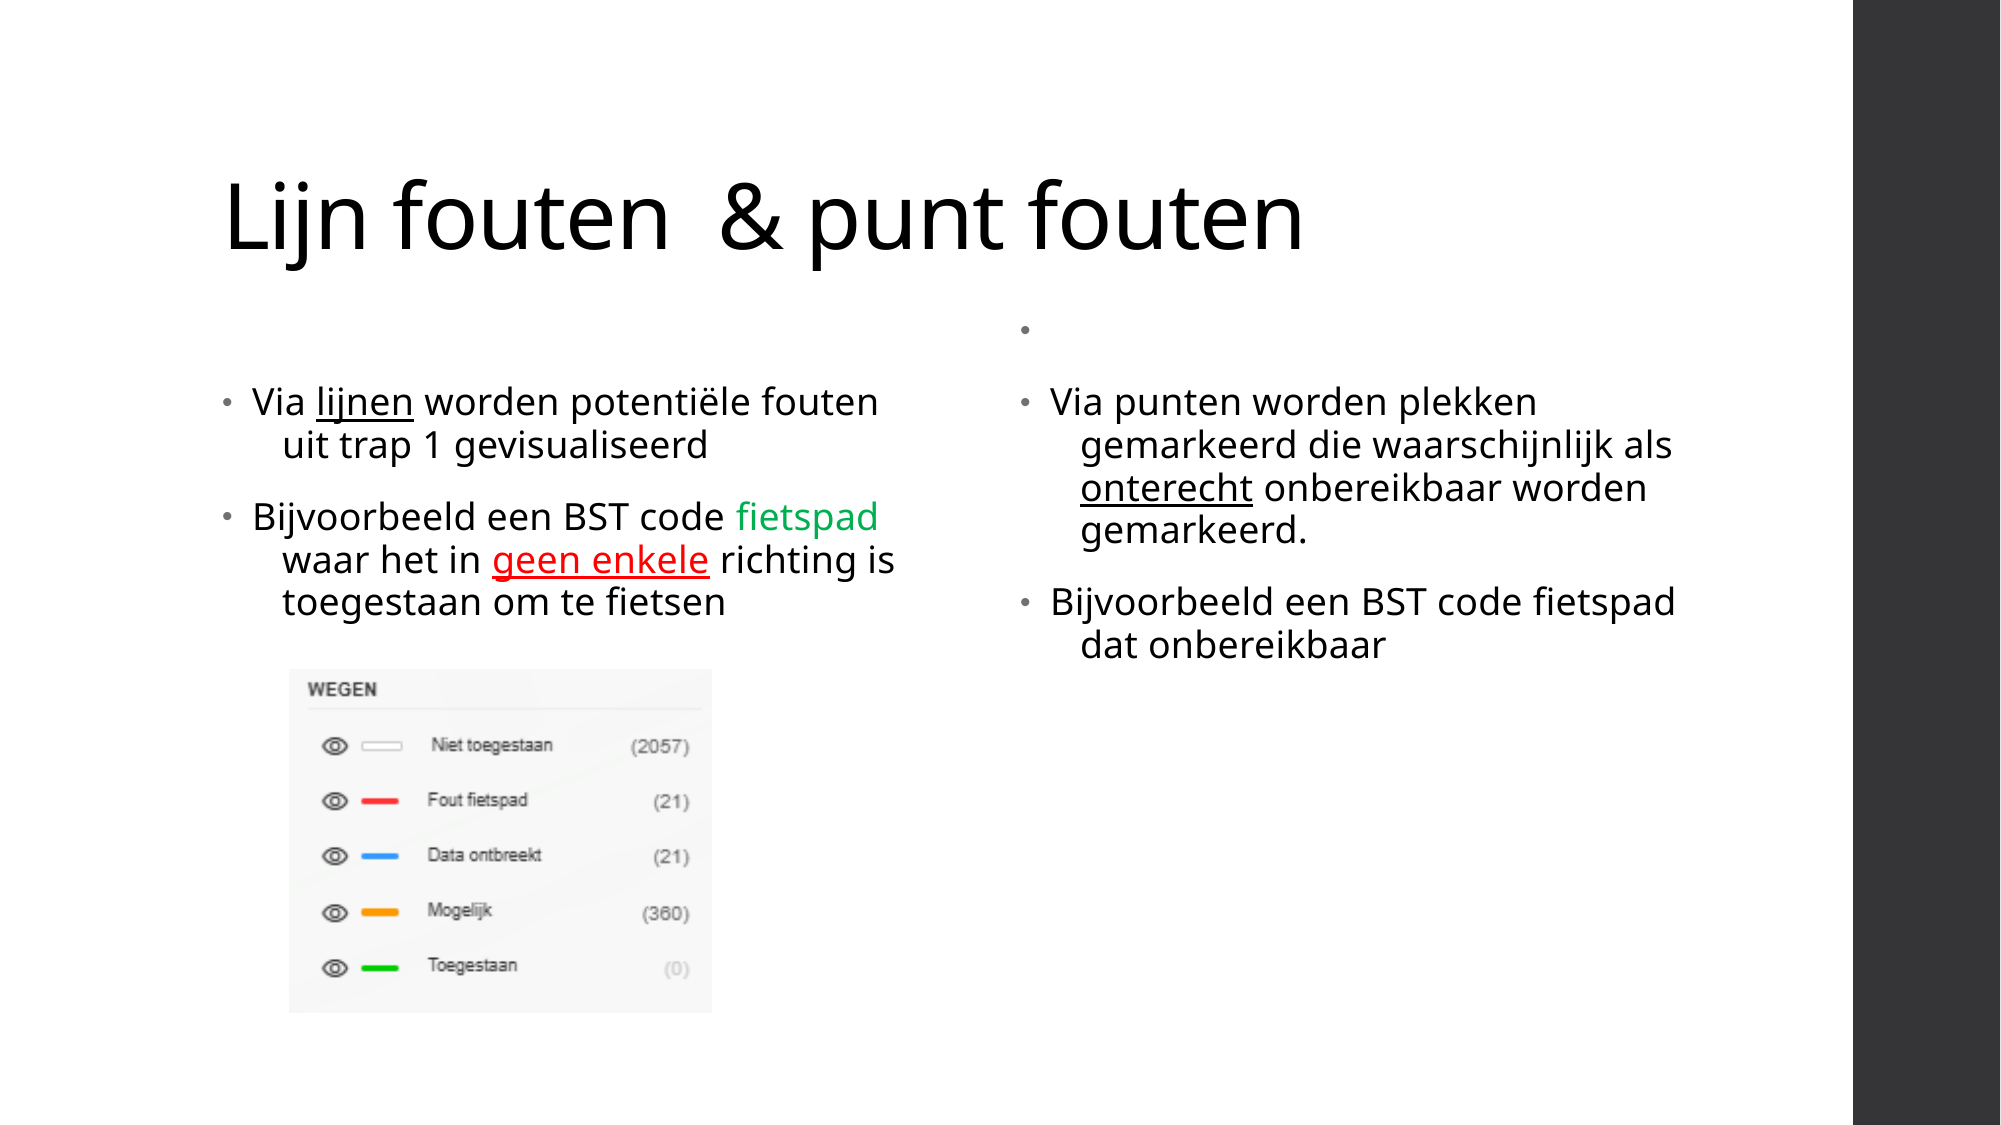

# Lijn fouten & punt fouten
Via lijnen worden potentiële fouten uit trap 1 gevisualiseerd
Bijvoorbeeld een BST code fietspad waar het in geen enkele richting is toegestaan om te fietsen
Via punten worden plekken gemarkeerd die waarschijnlijk als onterecht onbereikbaar worden gemarkeerd.
Bijvoorbeeld een BST code fietspad dat onbereikbaar